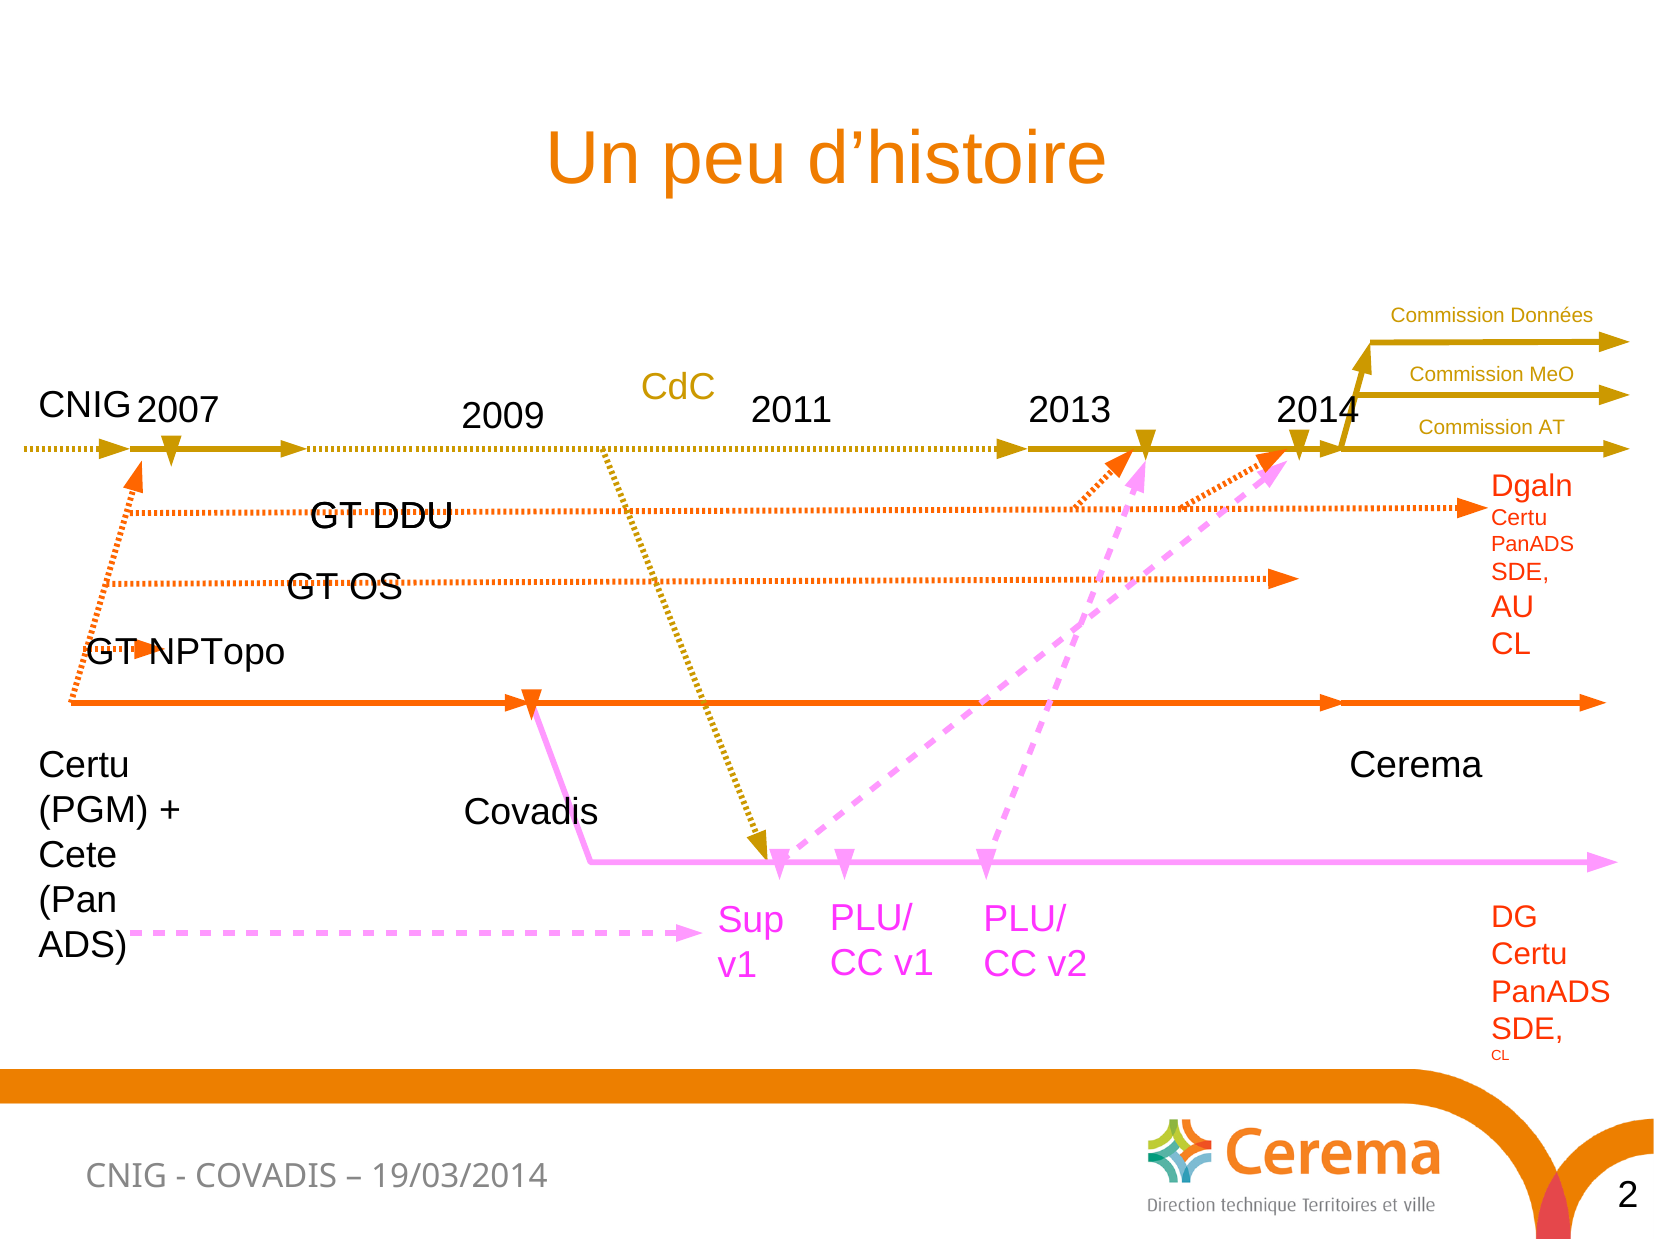

# Un peu d’histoire
Commission Données
Commission MeO
CdC
CNIG
2007
2011
2013
2014
2009
Commission AT
Dgaln
Certu
PanADS
SDE,
AU
CL
GT DDU
GT DDU
GT OS
GT NPTopo
Certu (PGM) +
Cete (Pan ADS)
Cerema
Covadis
PLU/CC v1
PLU/CC v2
Sup v1
DG
Certu
PanADS
SDE,
CL